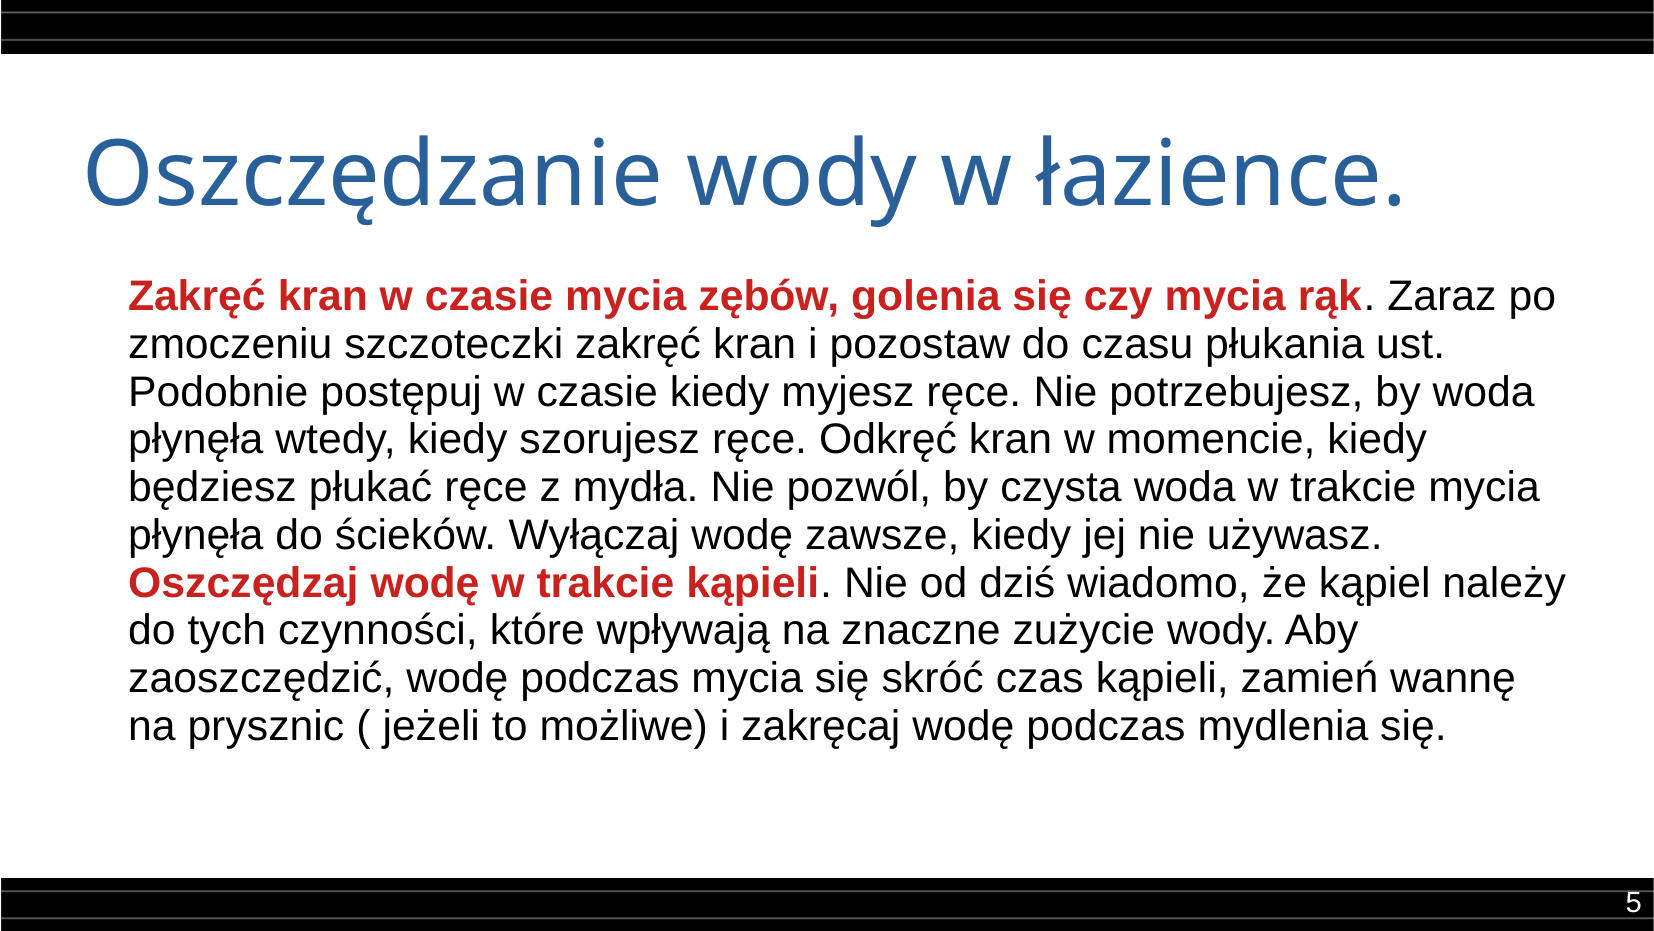

# Oszczędzanie wody w łazience.
Zakręć kran w czasie mycia zębów, golenia się czy mycia rąk. Zaraz po zmoczeniu szczoteczki zakręć kran i pozostaw do czasu płukania ust. Podobnie postępuj w czasie kiedy myjesz ręce. Nie potrzebujesz, by woda płynęła wtedy, kiedy szorujesz ręce. Odkręć kran w momencie, kiedy będziesz płukać ręce z mydła. Nie pozwól, by czysta woda w trakcie mycia płynęła do ścieków. Wyłączaj wodę zawsze, kiedy jej nie używasz. Oszczędzaj wodę w trakcie kąpieli. Nie od dziś wiadomo, że kąpiel należy do tych czynności, które wpływają na znaczne zużycie wody. Aby zaoszczędzić, wodę podczas mycia się skróć czas kąpieli, zamień wannę na prysznic ( jeżeli to możliwe) i zakręcaj wodę podczas mydlenia się.